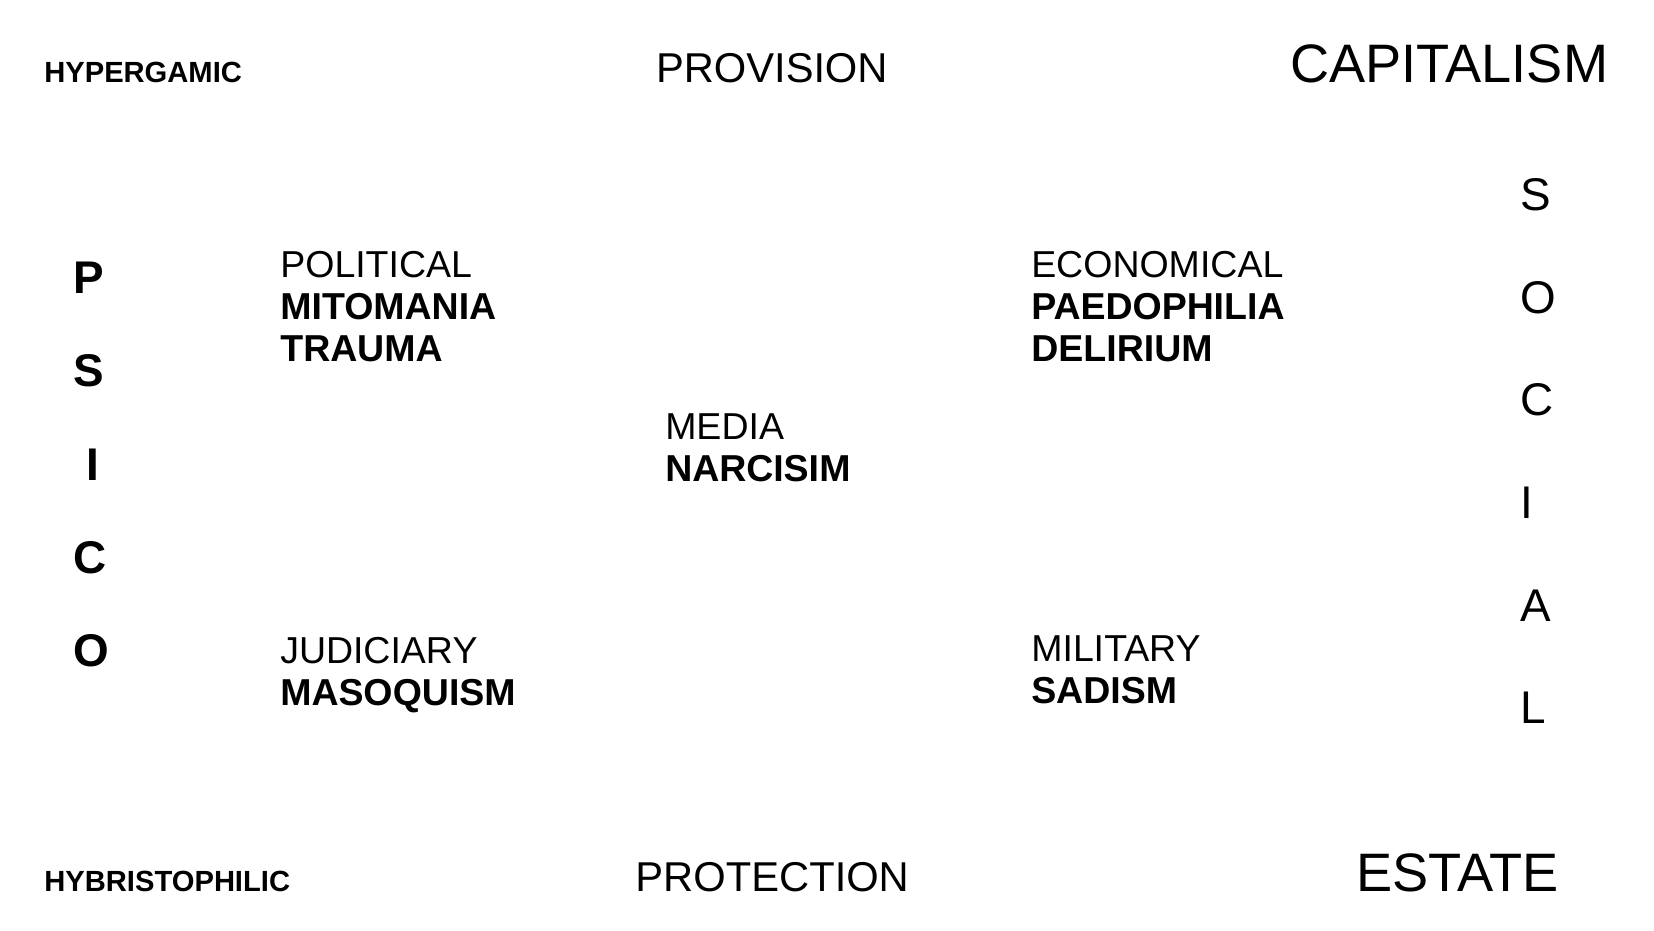

HYPERGAMIC PROVISION CAPITALISM
S
O
C
I
A
L
POLITICAL
MITOMANIA
TRAUMA
ECONOMICAL
PAEDOPHILIA
DELIRIUM
P
S
 I
C
O
MEDIA
NARCISIM
MILITARY
SADISM
JUDICIARY
MASOQUISM
HYBRISTOPHILIC PROTECTION ESTATE